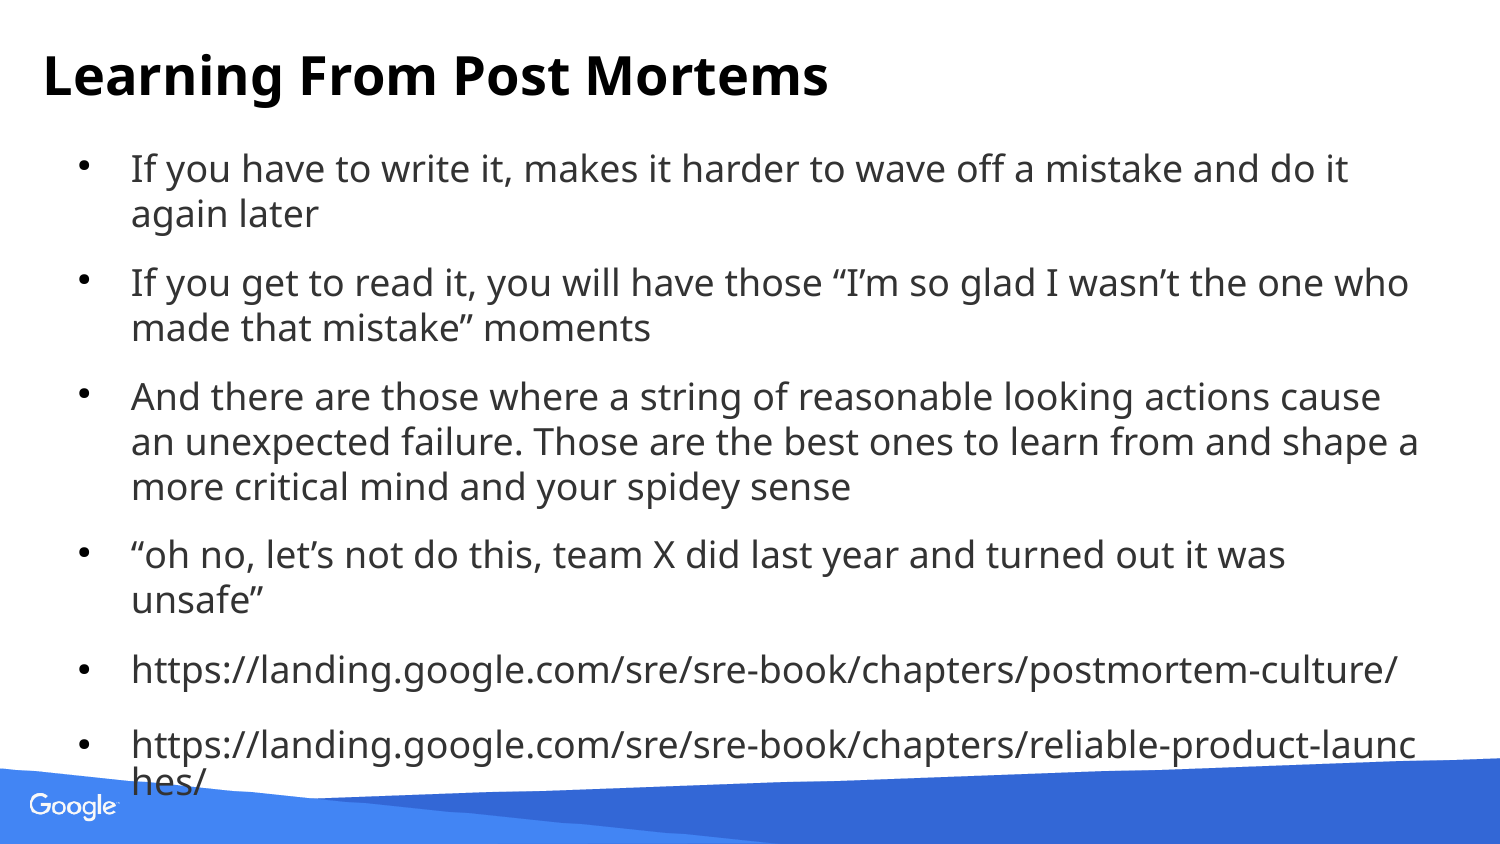

Learning From Post Mortems
# If you have to write it, makes it harder to wave off a mistake and do it again later
If you get to read it, you will have those “I’m so glad I wasn’t the one who made that mistake” moments
And there are those where a string of reasonable looking actions cause an unexpected failure. Those are the best ones to learn from and shape a more critical mind and your spidey sense
“oh no, let’s not do this, team X did last year and turned out it was unsafe”
https://landing.google.com/sre/sre-book/chapters/postmortem-culture/
https://landing.google.com/sre/sre-book/chapters/reliable-product-launches/